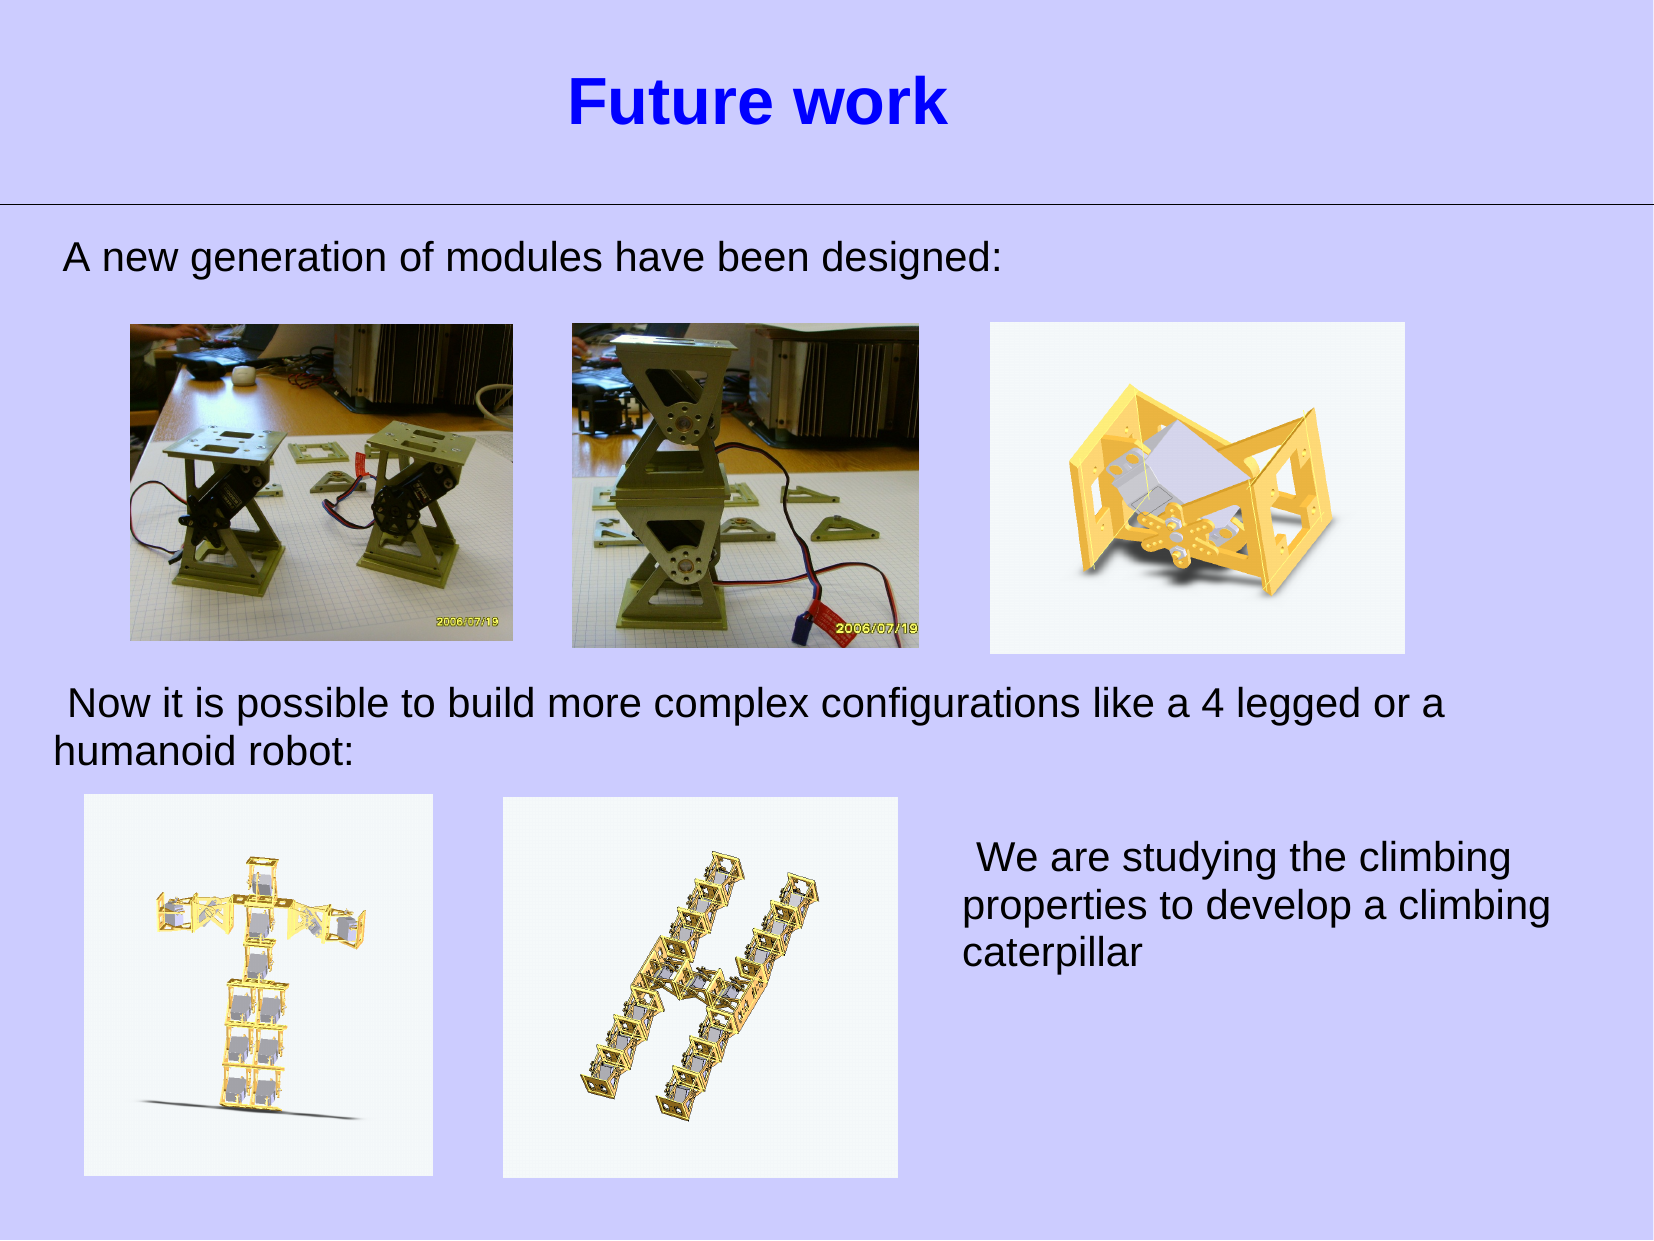

# Future work
 A new generation of modules have been designed:
 Now it is possible to build more complex configurations like a 4 legged or a humanoid robot:
 We are studying the climbing properties to develop a climbing caterpillar